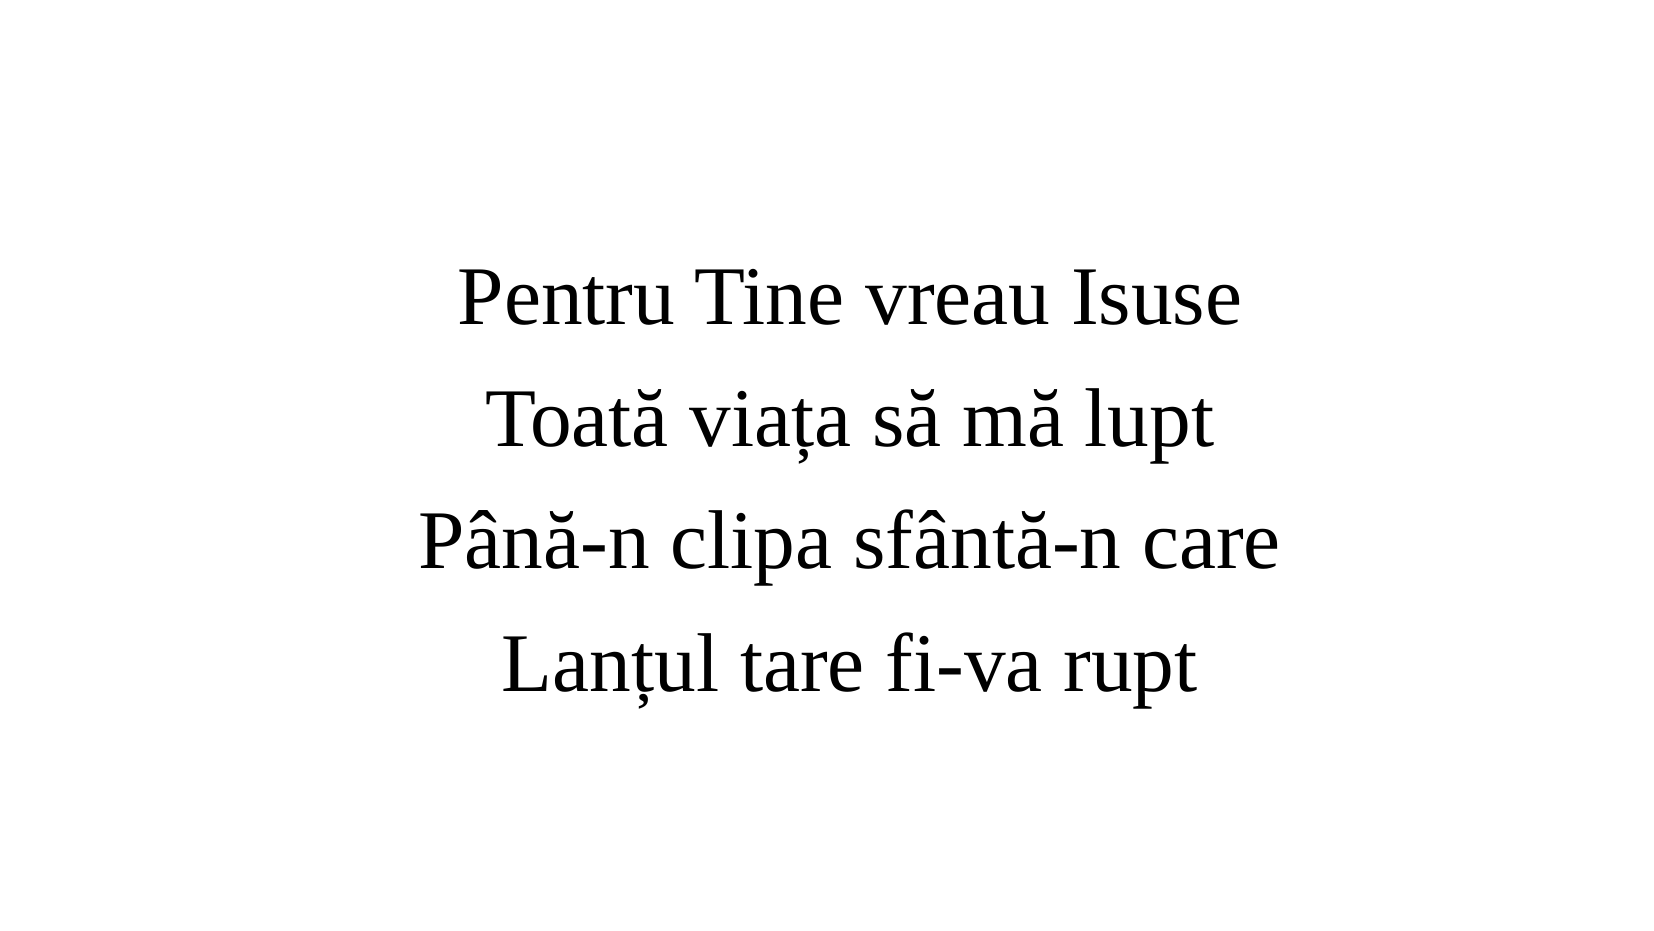

# Pentru Tine vreau Isuse
Toată viața să mă lupt
Până-n clipa sfântă-n care
Lanțul tare fi-va rupt